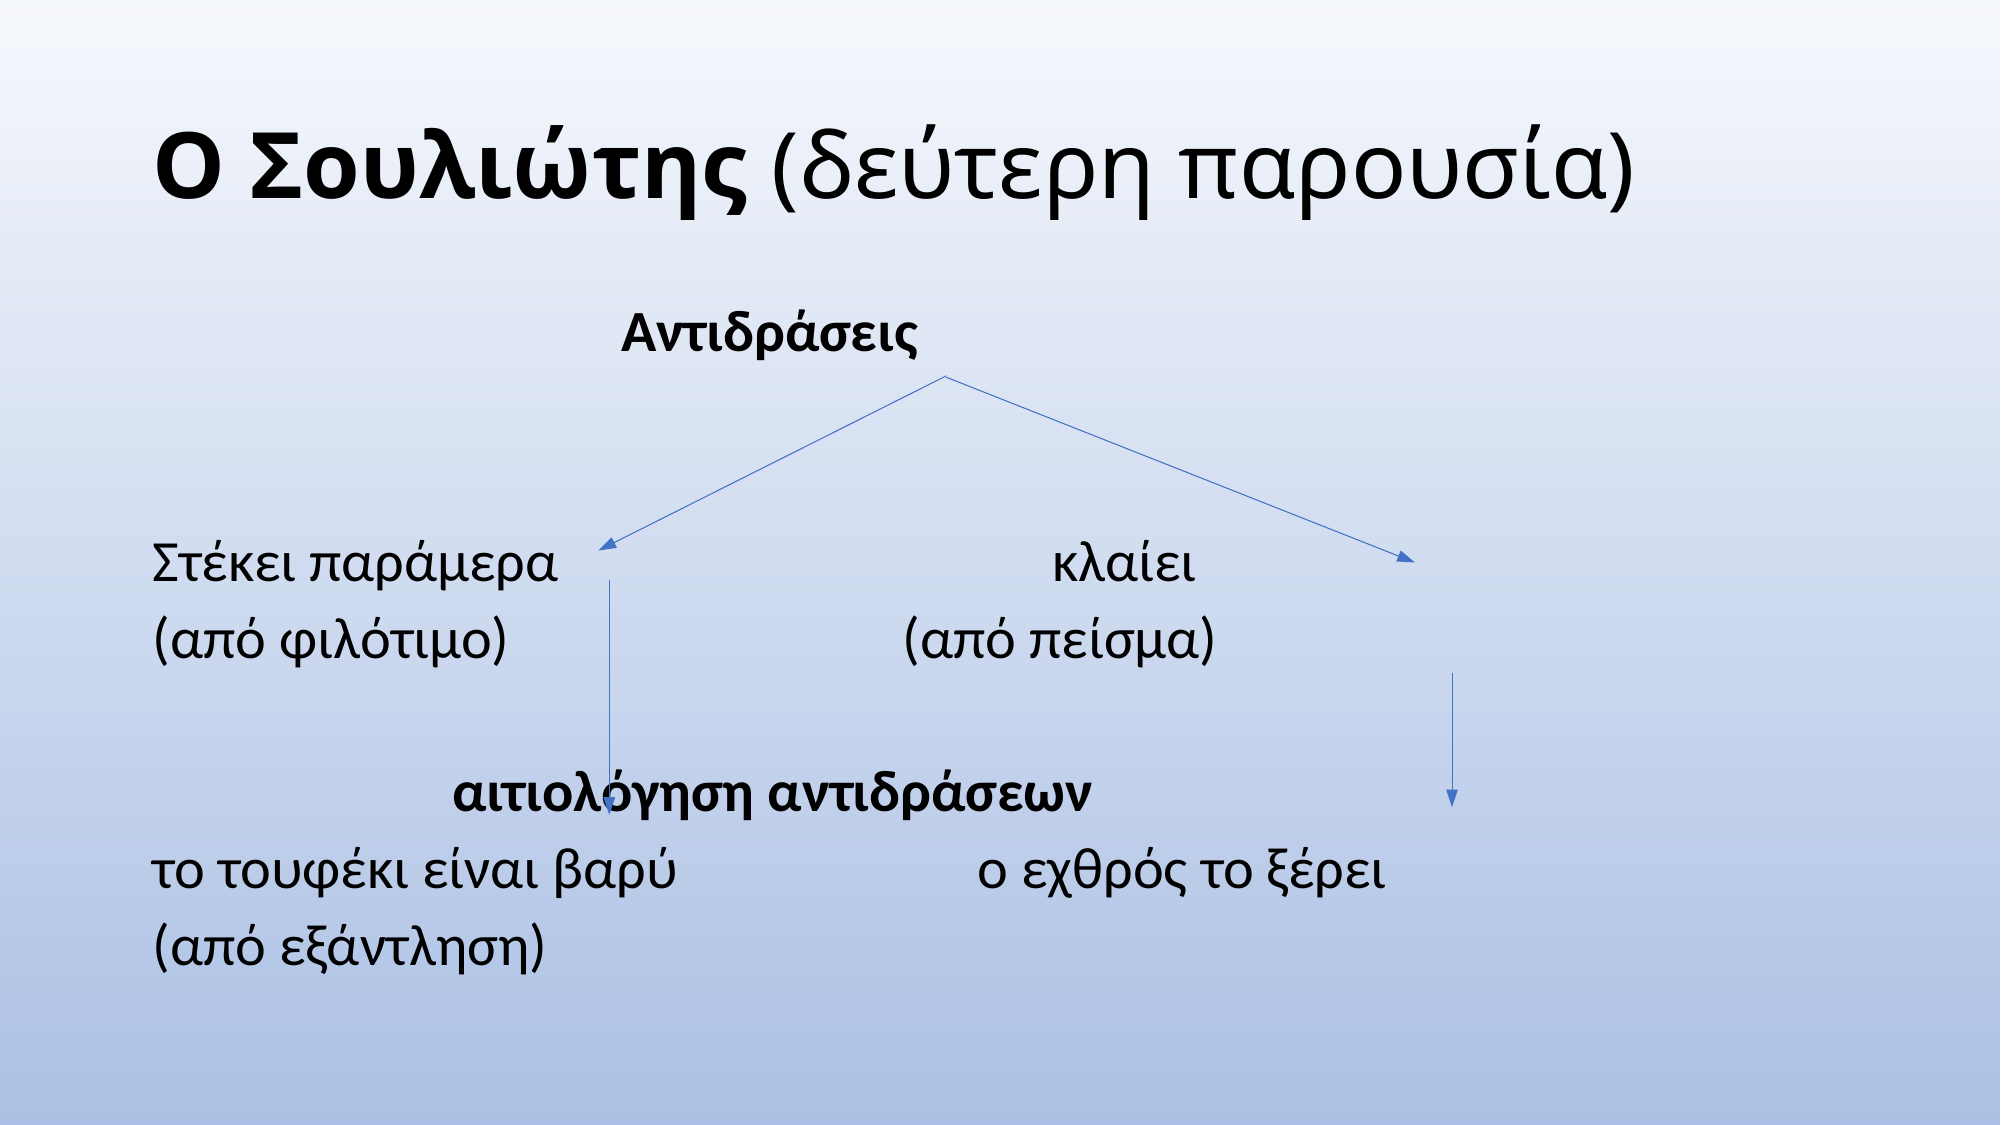

# Ο Σουλιώτης (δεύτερη παρουσία)
Αντιδράσεις
Στέκει παράμερα							κλαίει
(από φιλότιμο)						(από πείσμα)
				αιτιολόγηση αντιδράσεων
το τουφέκι είναι βαρύ				ο εχθρός το ξέρει
(από εξάντληση)